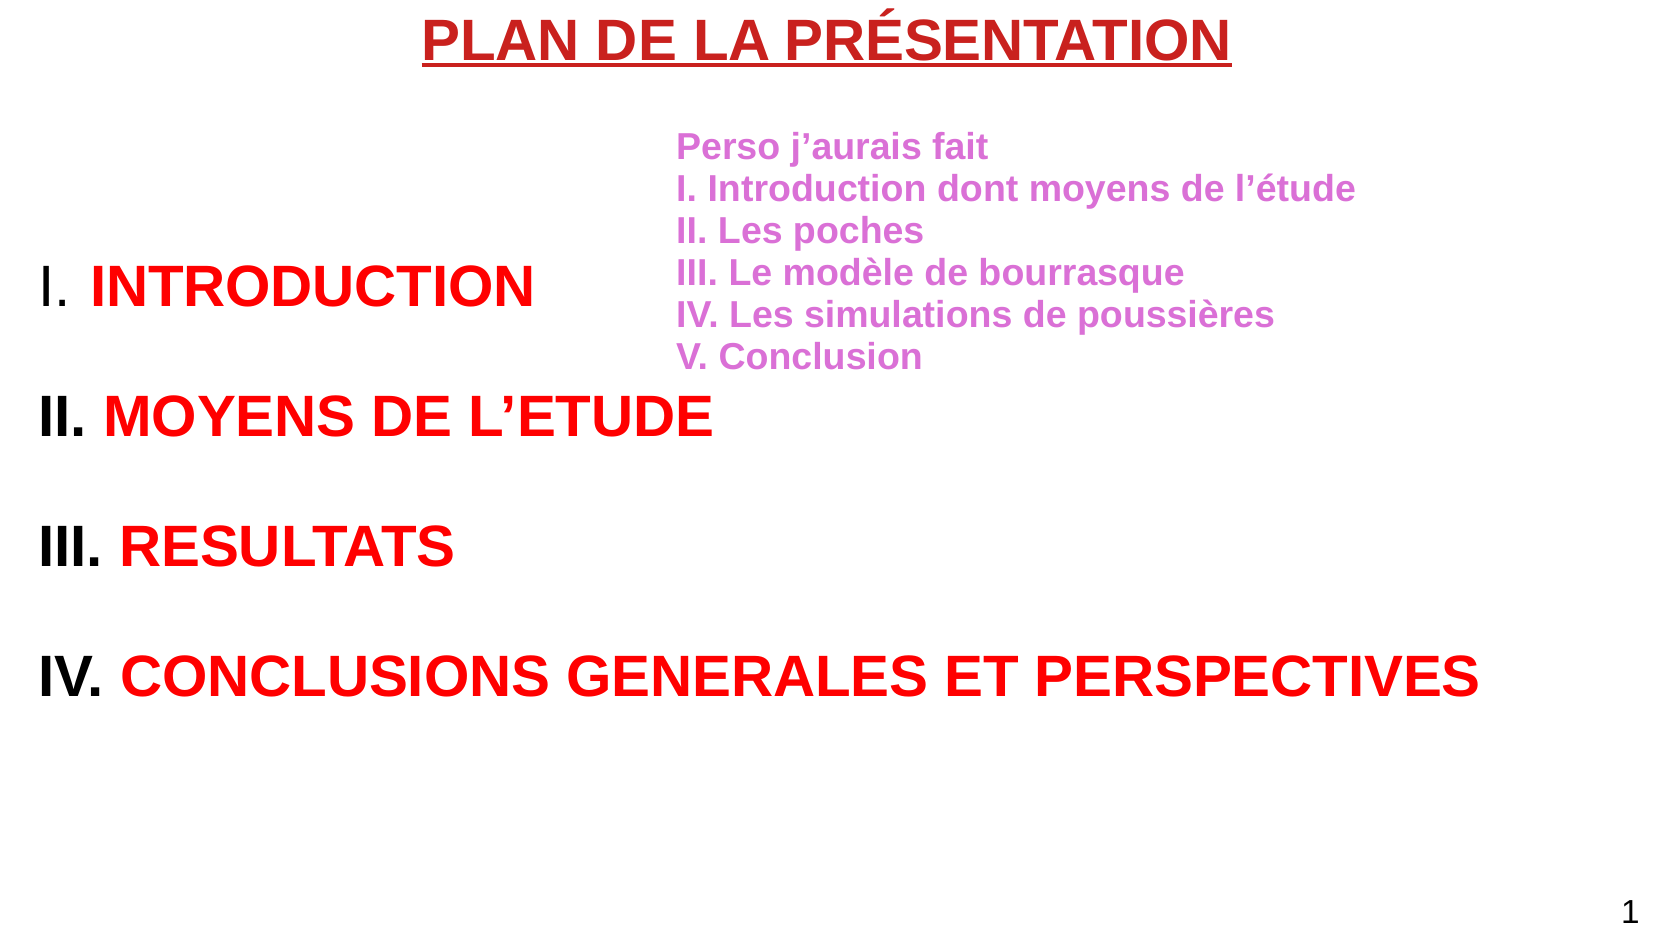

PLAN DE LA PRÉSENTATION
Perso j’aurais fait
I. Introduction dont moyens de l’étude
II. Les poches
III. Le modèle de bourrasque
IV. Les simulations de poussières
V. Conclusion
 INTRODUCTION
 MOYENS DE L’ETUDE
 RESULTATS
 CONCLUSIONS GENERALES ET PERSPECTIVES
1